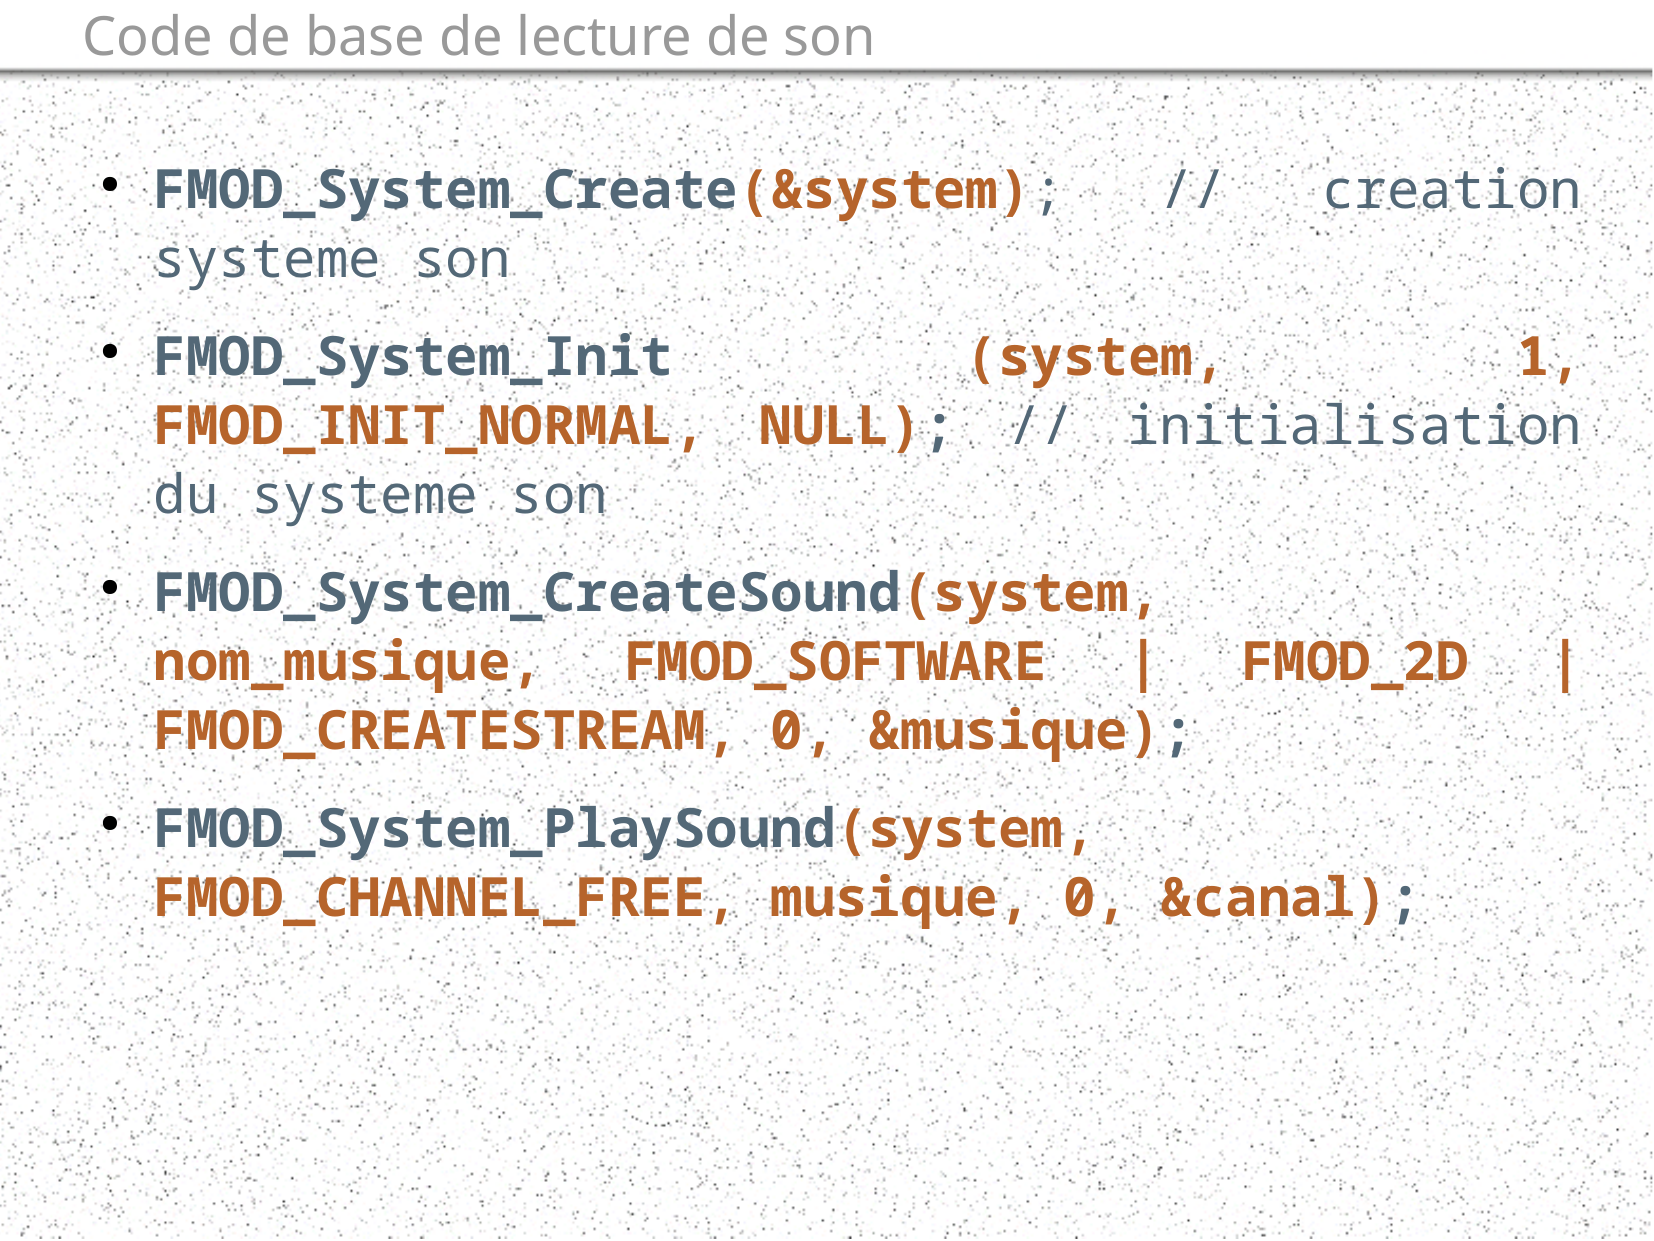

# Code de base de lecture de son
FMOD_System_Create(&system); // creation systeme son
FMOD_System_Init (system, 1, FMOD_INIT_NORMAL, NULL); // initialisation du systeme son
FMOD_System_CreateSound(system, nom_musique, FMOD_SOFTWARE | FMOD_2D | FMOD_CREATESTREAM, 0, &musique);
FMOD_System_PlaySound(system, FMOD_CHANNEL_FREE, musique, 0, &canal);